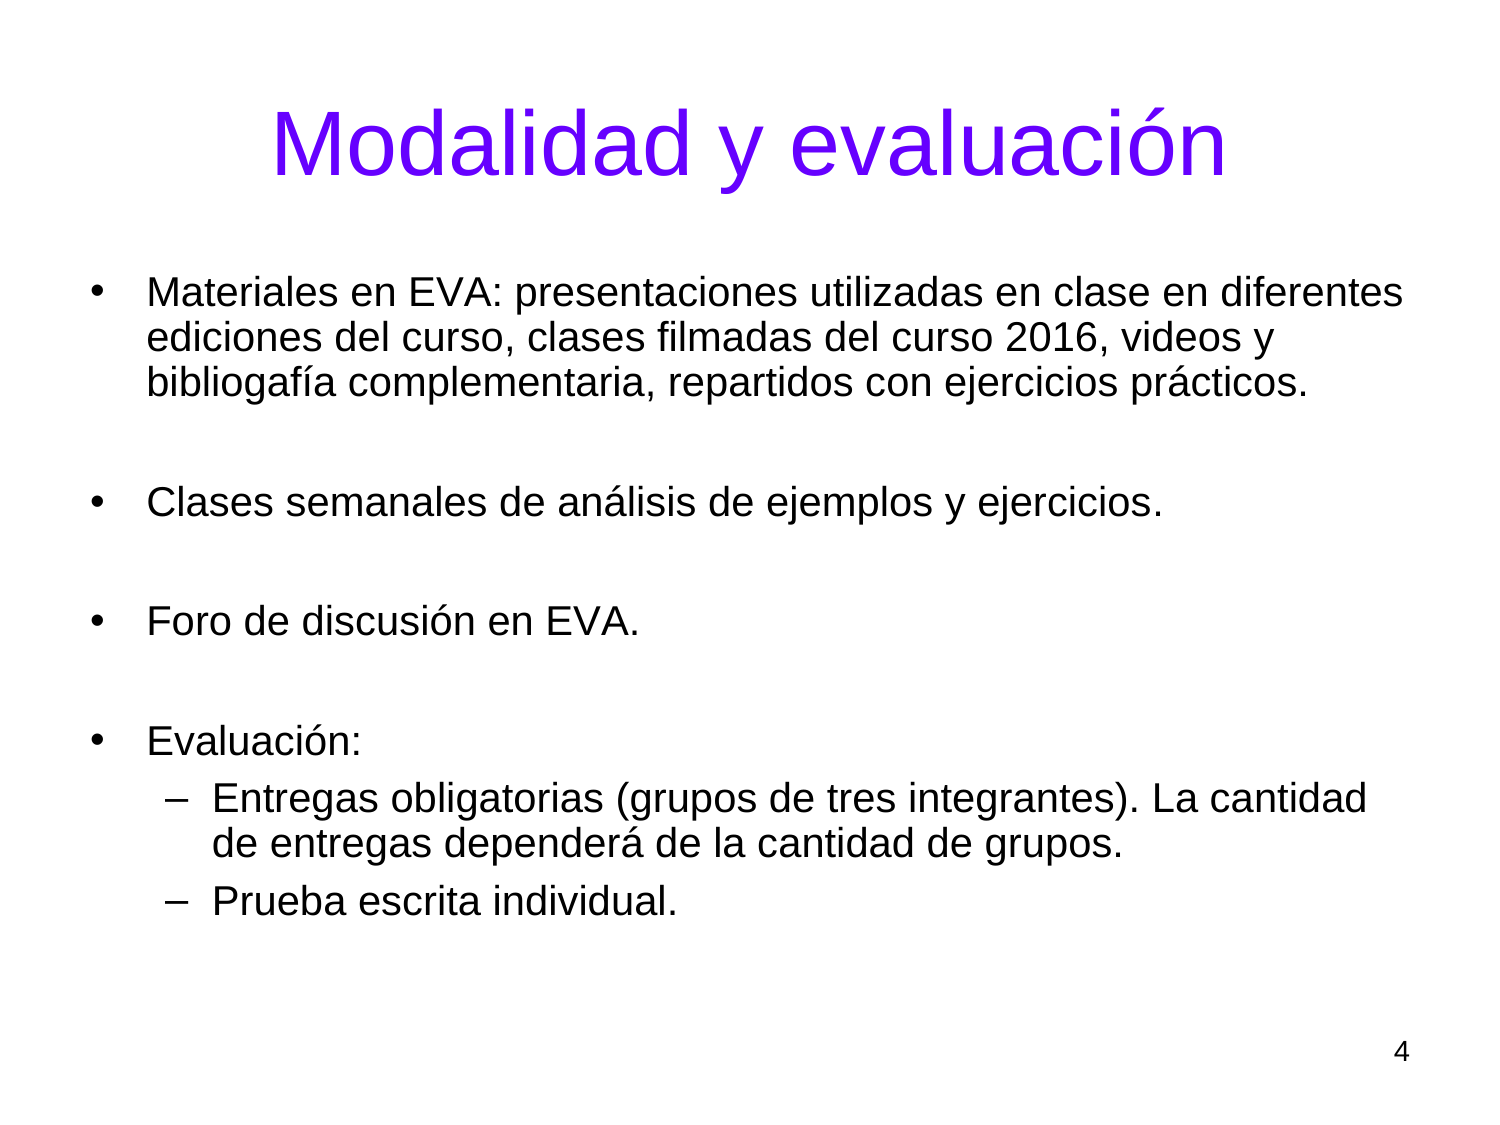

# Modalidad y evaluación
Materiales en EVA: presentaciones utilizadas en clase en diferentes ediciones del curso, clases filmadas del curso 2016, videos y bibliogafía complementaria, repartidos con ejercicios prácticos.
Clases semanales de análisis de ejemplos y ejercicios.
Foro de discusión en EVA.
Evaluación:
Entregas obligatorias (grupos de tres integrantes). La cantidad de entregas dependerá de la cantidad de grupos.
Prueba escrita individual.